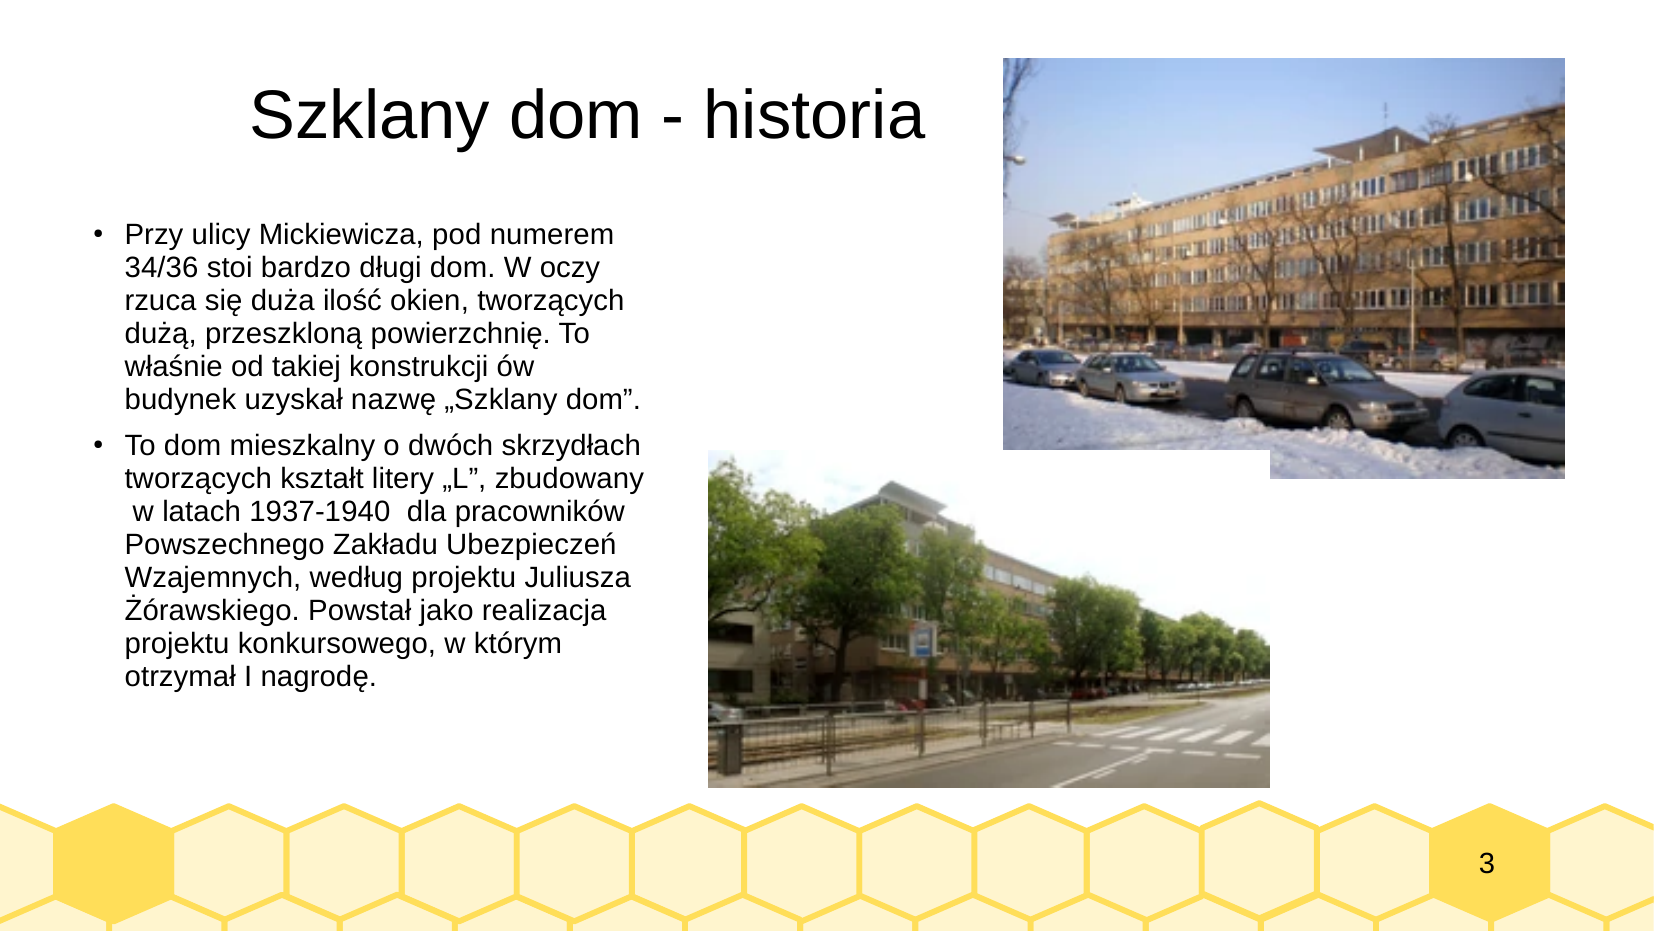

# Szklany dom - historia
Przy ulicy Mickiewicza, pod numerem 34/36 stoi bardzo długi dom. W oczy rzuca się duża ilość okien, tworzących dużą, przeszkloną powierzchnię. To właśnie od takiej konstrukcji ów budynek uzyskał nazwę „Szklany dom”.
To dom mieszkalny o dwóch skrzydłach tworzących kształt litery „L”, zbudowany w latach 1937-1940 dla pracowników Powszechnego Zakładu Ubezpieczeń Wzajemnych, według projektu Juliusza Żórawskiego. Powstał jako realizacja projektu konkursowego, w którym otrzymał I nagrodę.